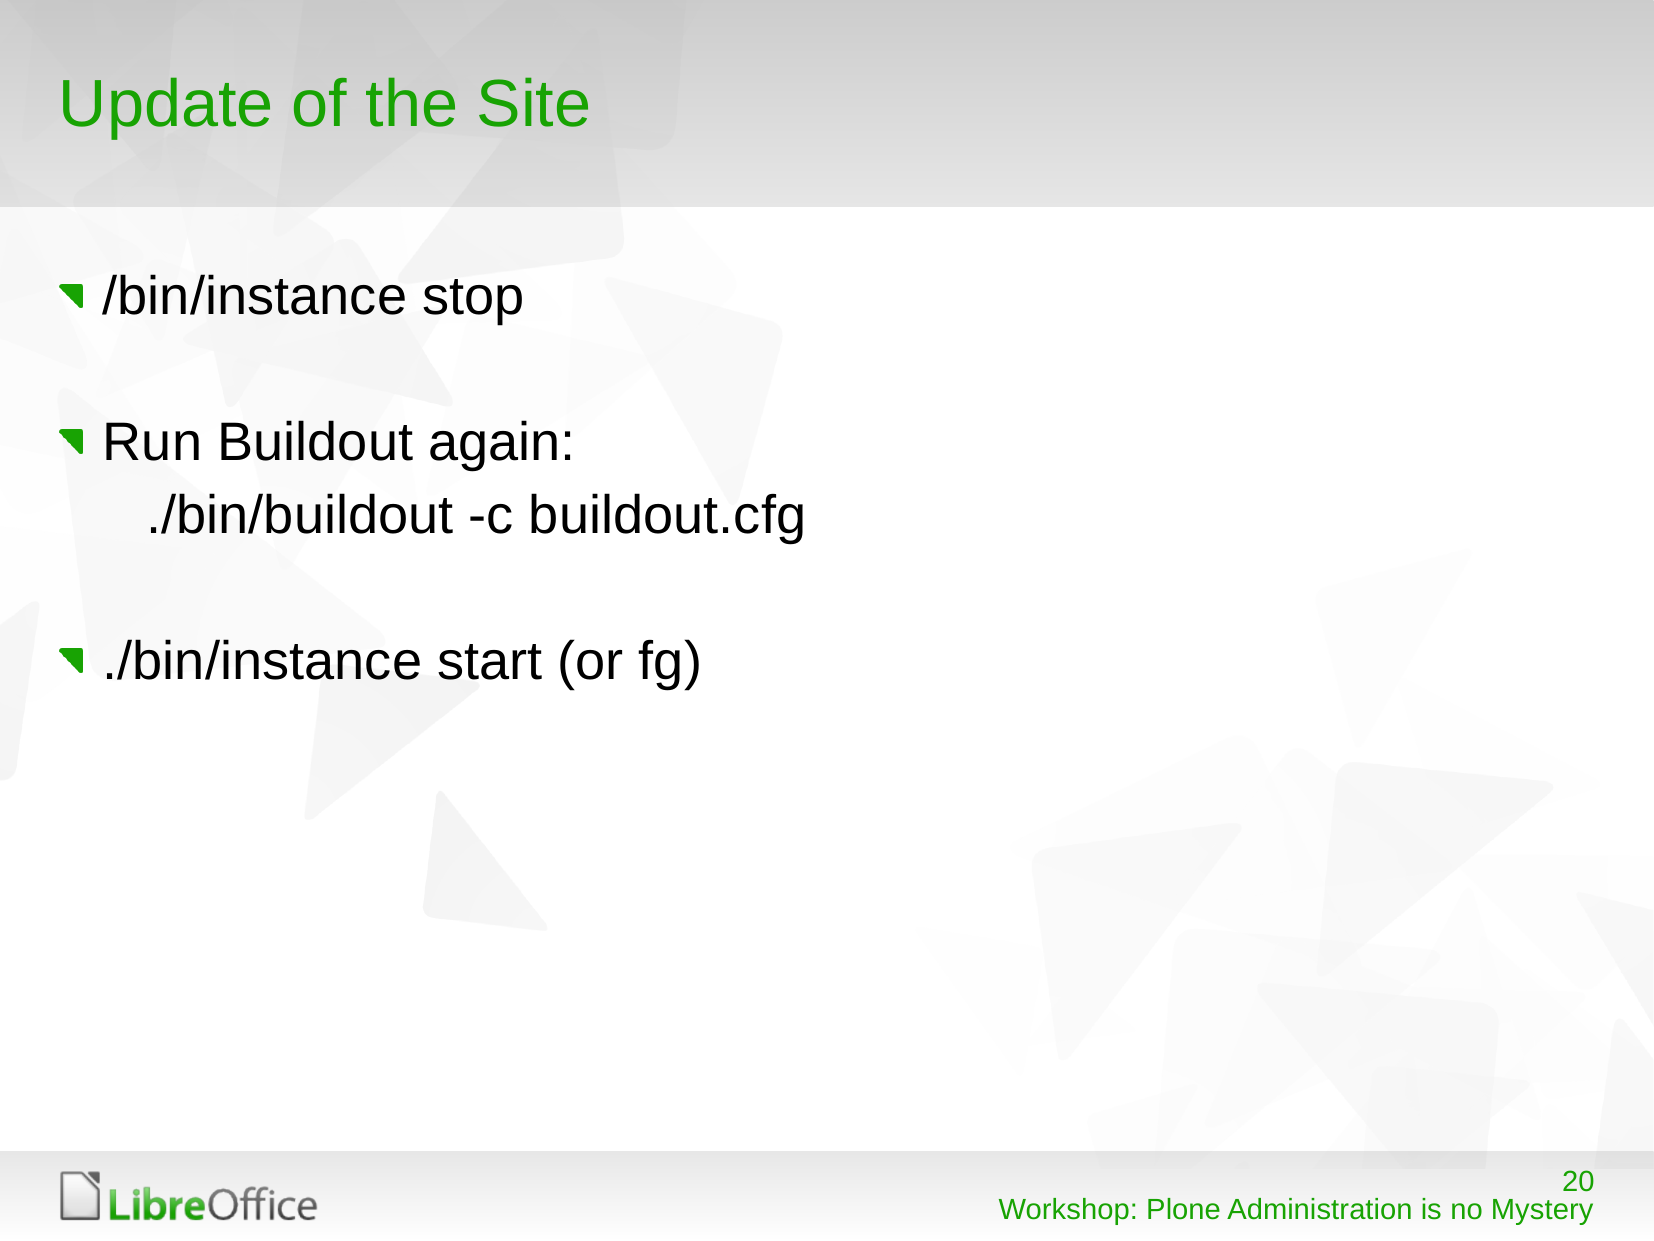

# Update of the Site
/bin/instance stop
Run Buildout again:
./bin/buildout -c buildout.cfg
./bin/instance start (or fg)
20
Workshop: Plone Administration is no Mystery